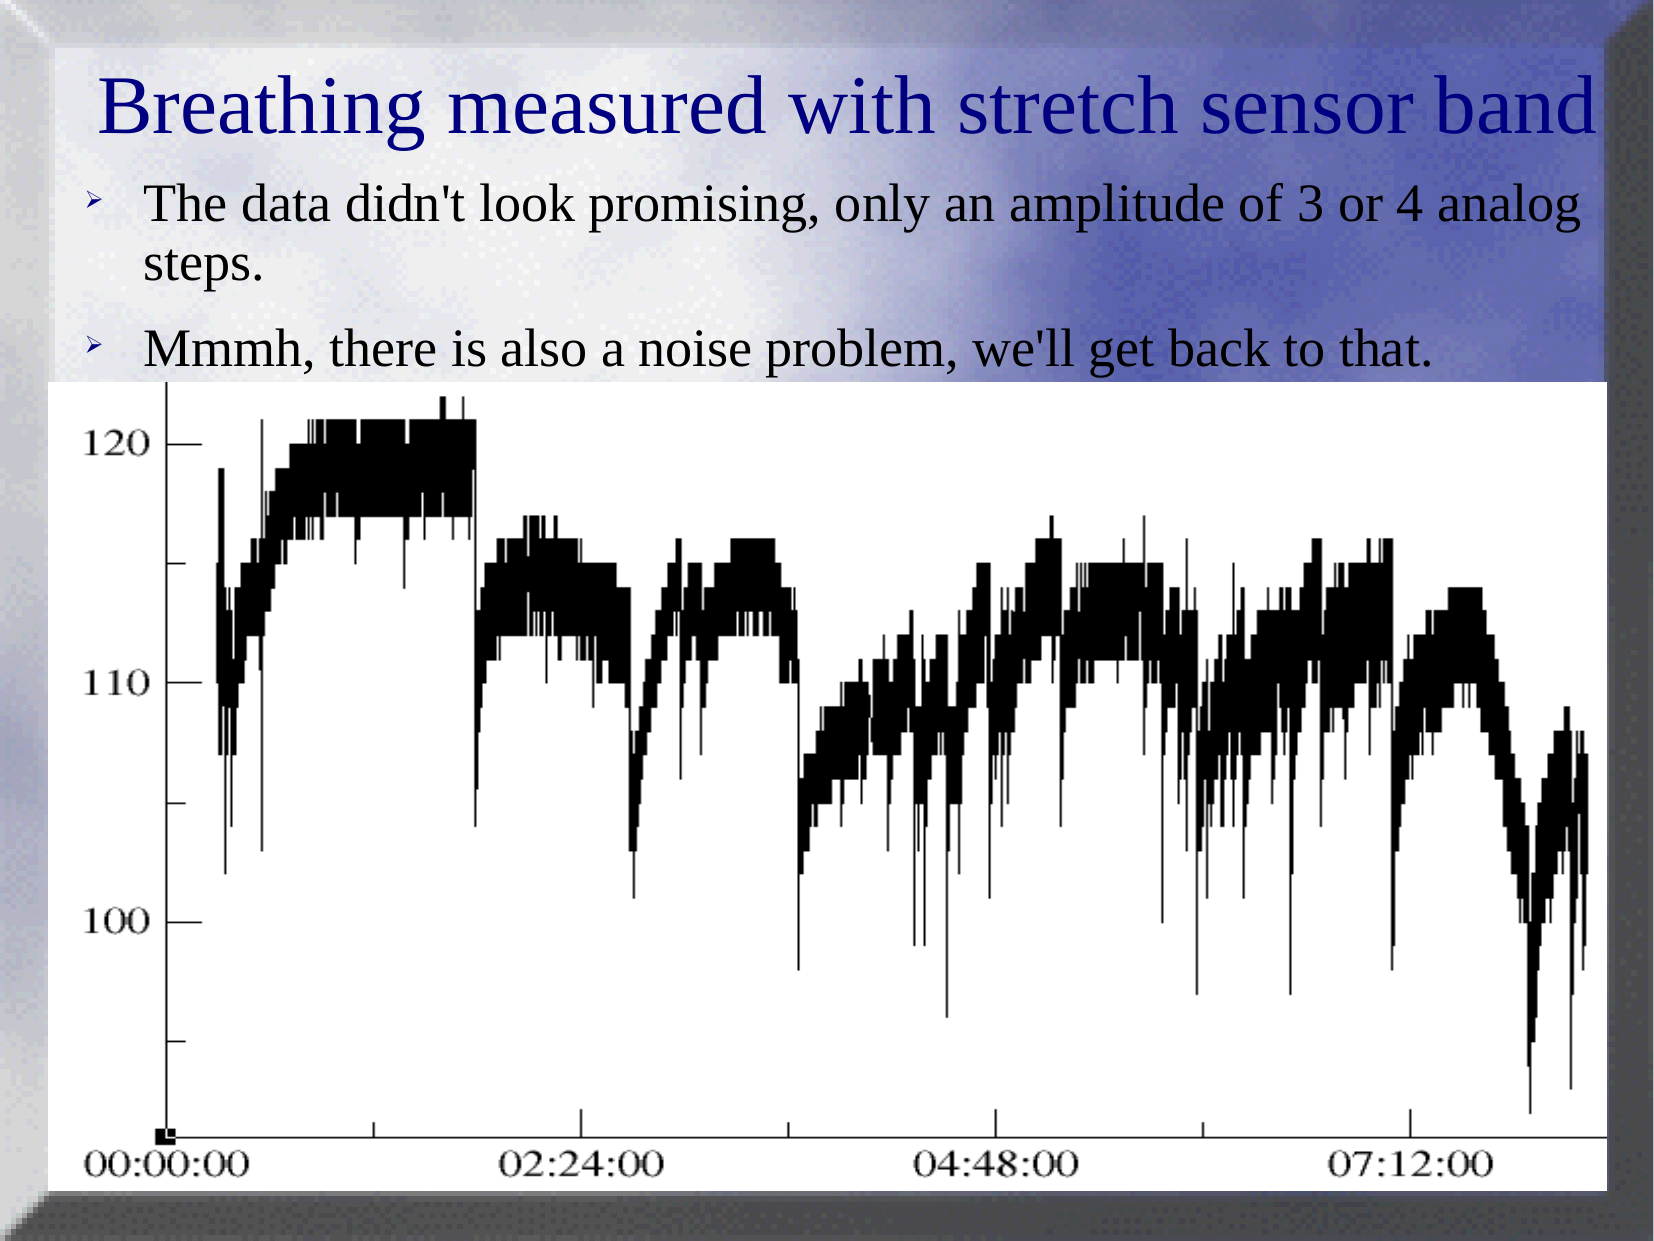

# Breathing measured with stretch sensor band
The data didn't look promising, only an amplitude of 3 or 4 analog steps.
Mmmh, there is also a noise problem, we'll get back to that.